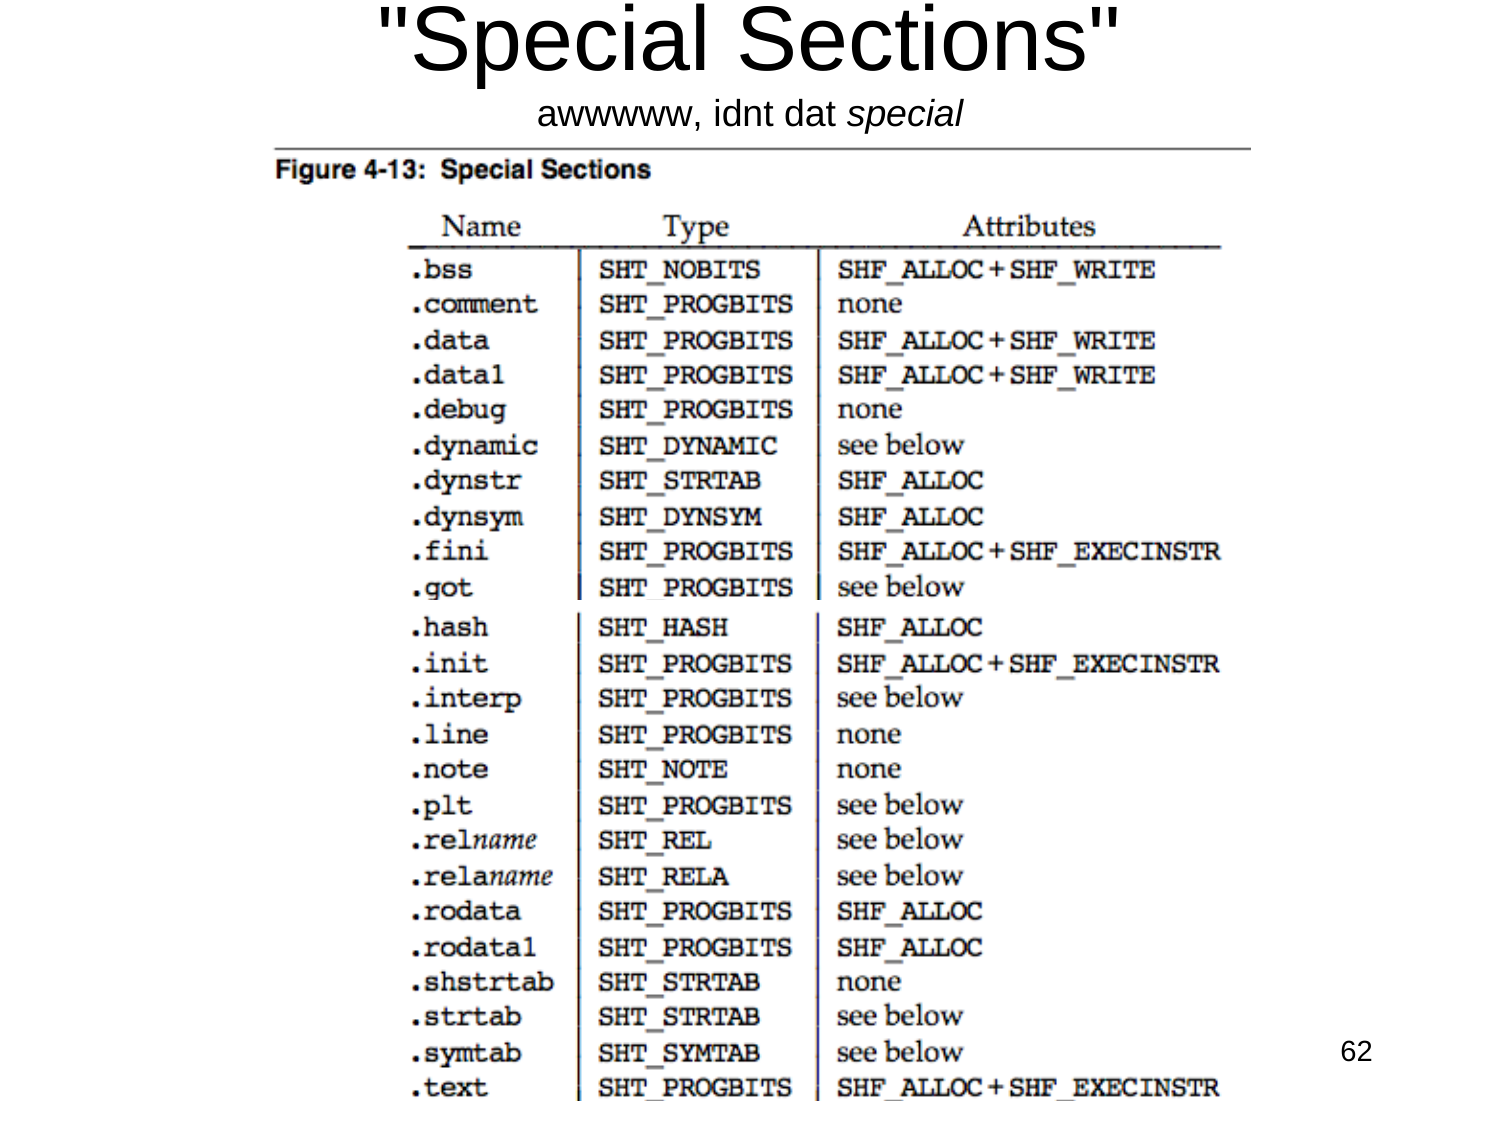

# "Special Sections" awwwww, idnt dat special